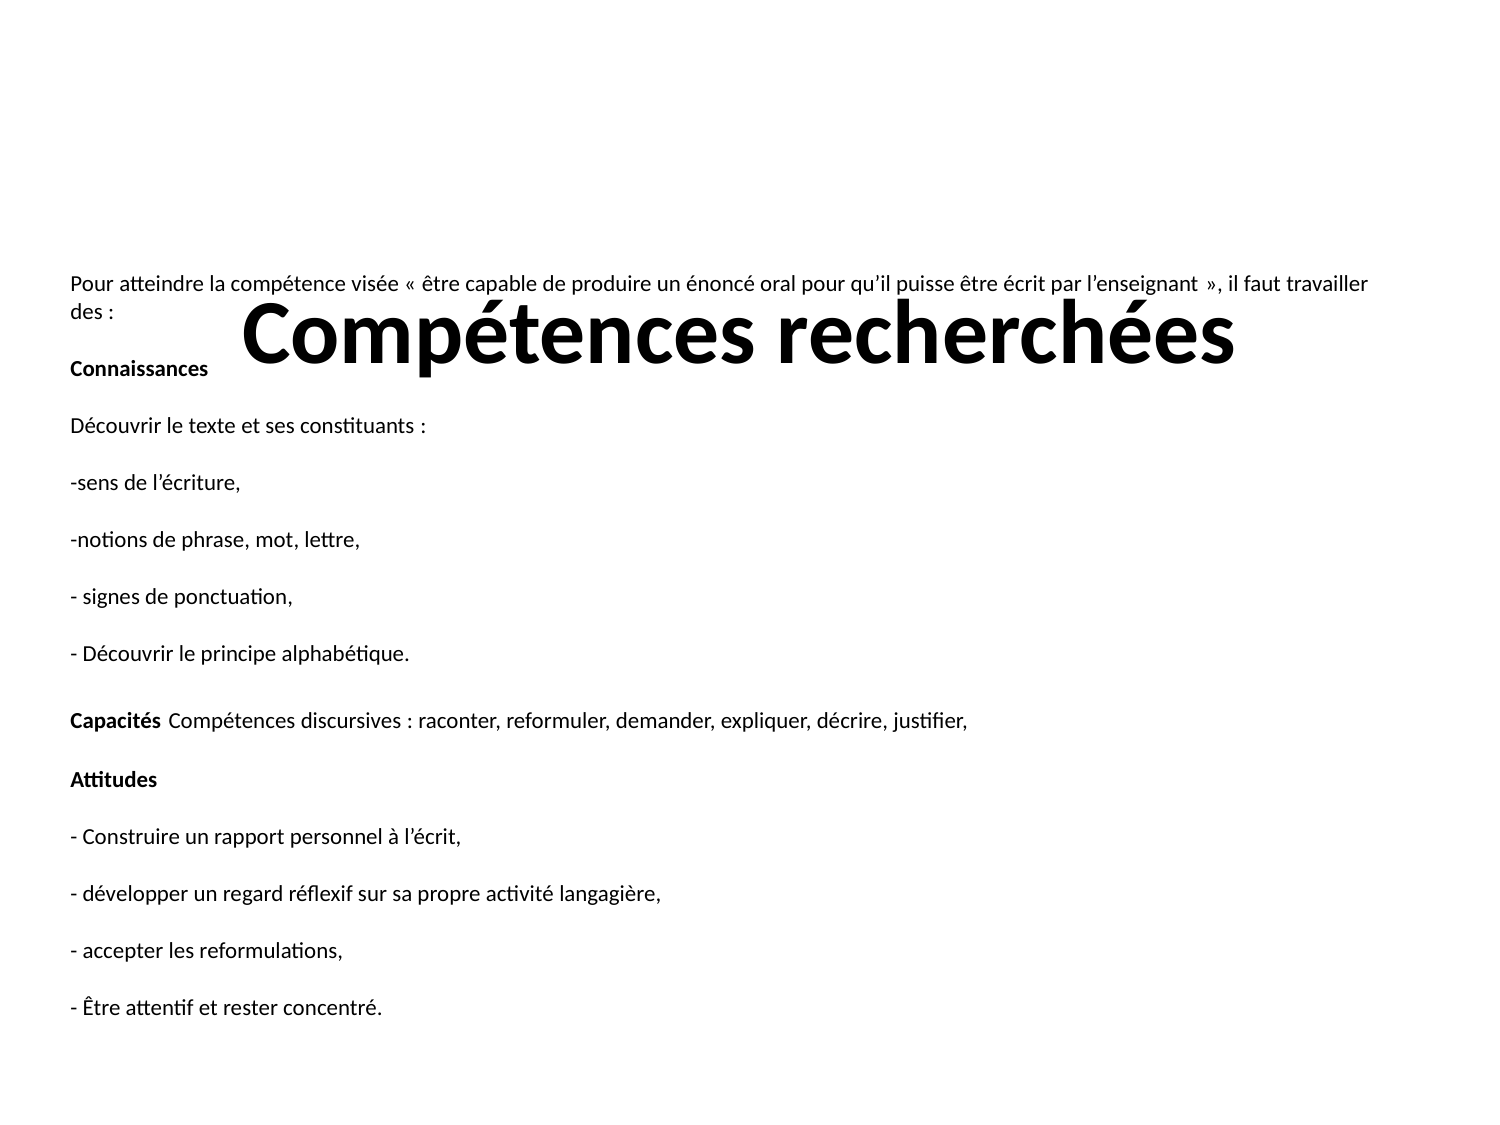

# Compétences recherchées
Pour atteindre la compétence visée « être capable de produire un énoncé oral pour qu’il puisse être écrit par l’enseignant », il faut travailler des :
Connaissances
Découvrir le texte et ses constituants :
-sens de l’écriture,
-notions de phrase, mot, lettre,
- signes de ponctuation,
- Découvrir le principe alphabétique.
Capacités Compétences discursives : raconter, reformuler, demander, expliquer, décrire, justifier,
Attitudes
- Construire un rapport personnel à l’écrit,
- développer un regard réflexif sur sa propre activité langagière,
- accepter les reformulations,
- Être attentif et rester concentré.